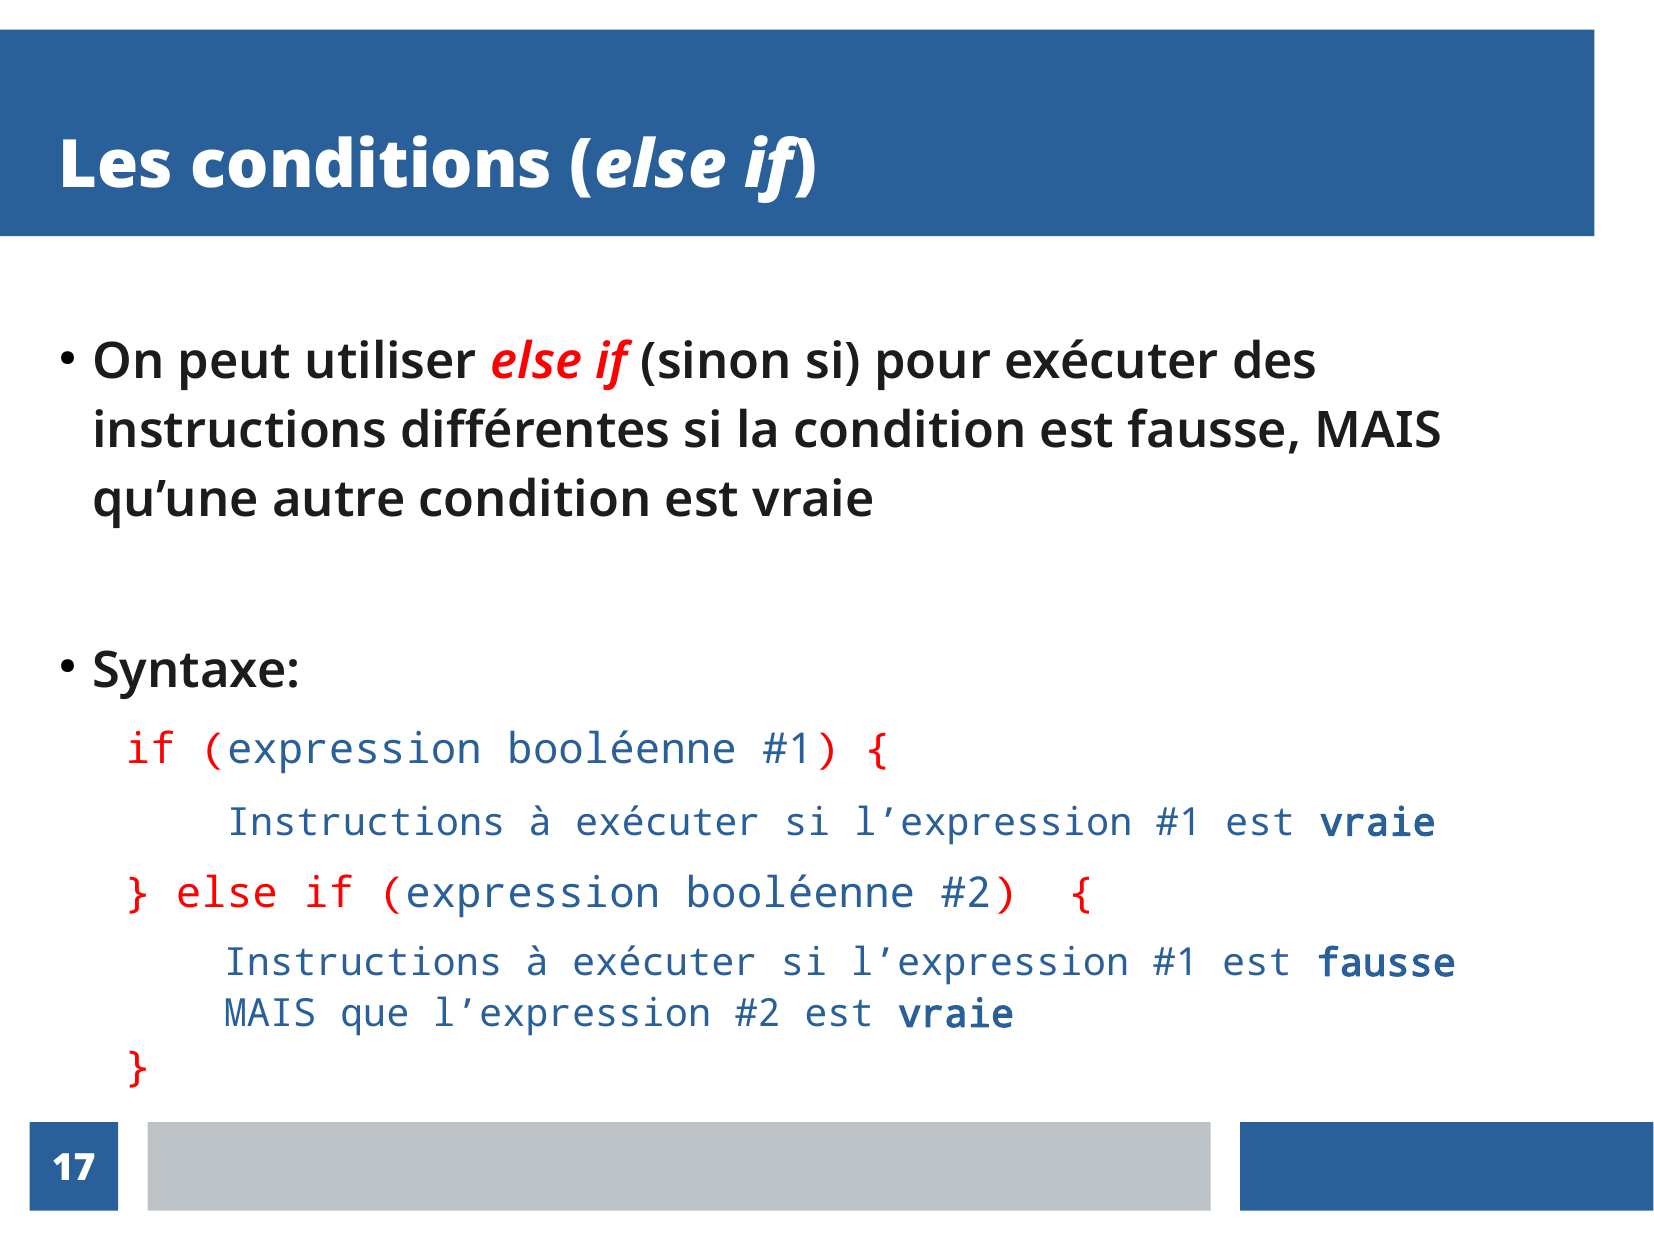

# Les conditions (else if)
On peut utiliser else if (sinon si) pour exécuter des instructions différentes si la condition est fausse, MAIS qu’une autre condition est vraie
Syntaxe:
if (expression booléenne #1) {
 Instructions à exécuter si l’expression #1 est vraie
} else if (expression booléenne #2) {
Instructions à exécuter si l’expression #1 est fausse
MAIS que l’expression #2 est vraie
}
17